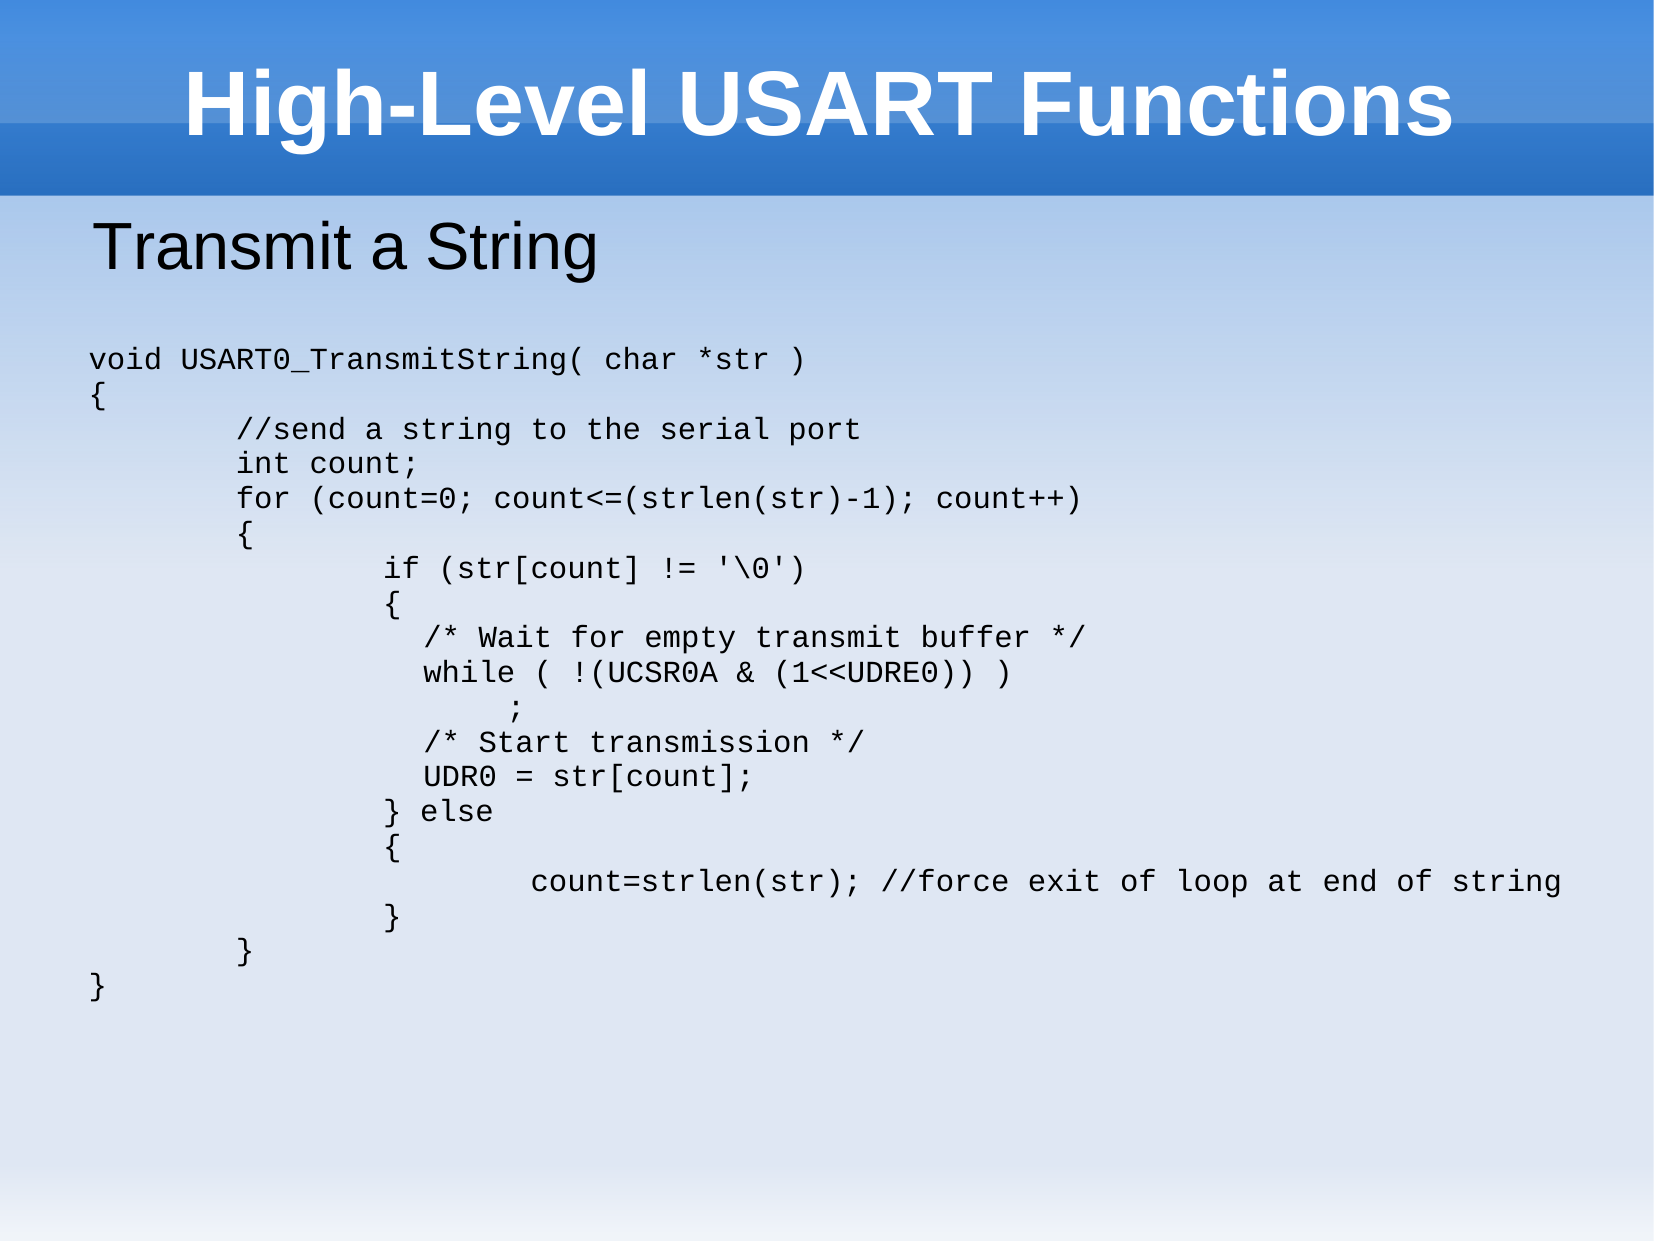

# High-Level USART Functions
Transmit a String